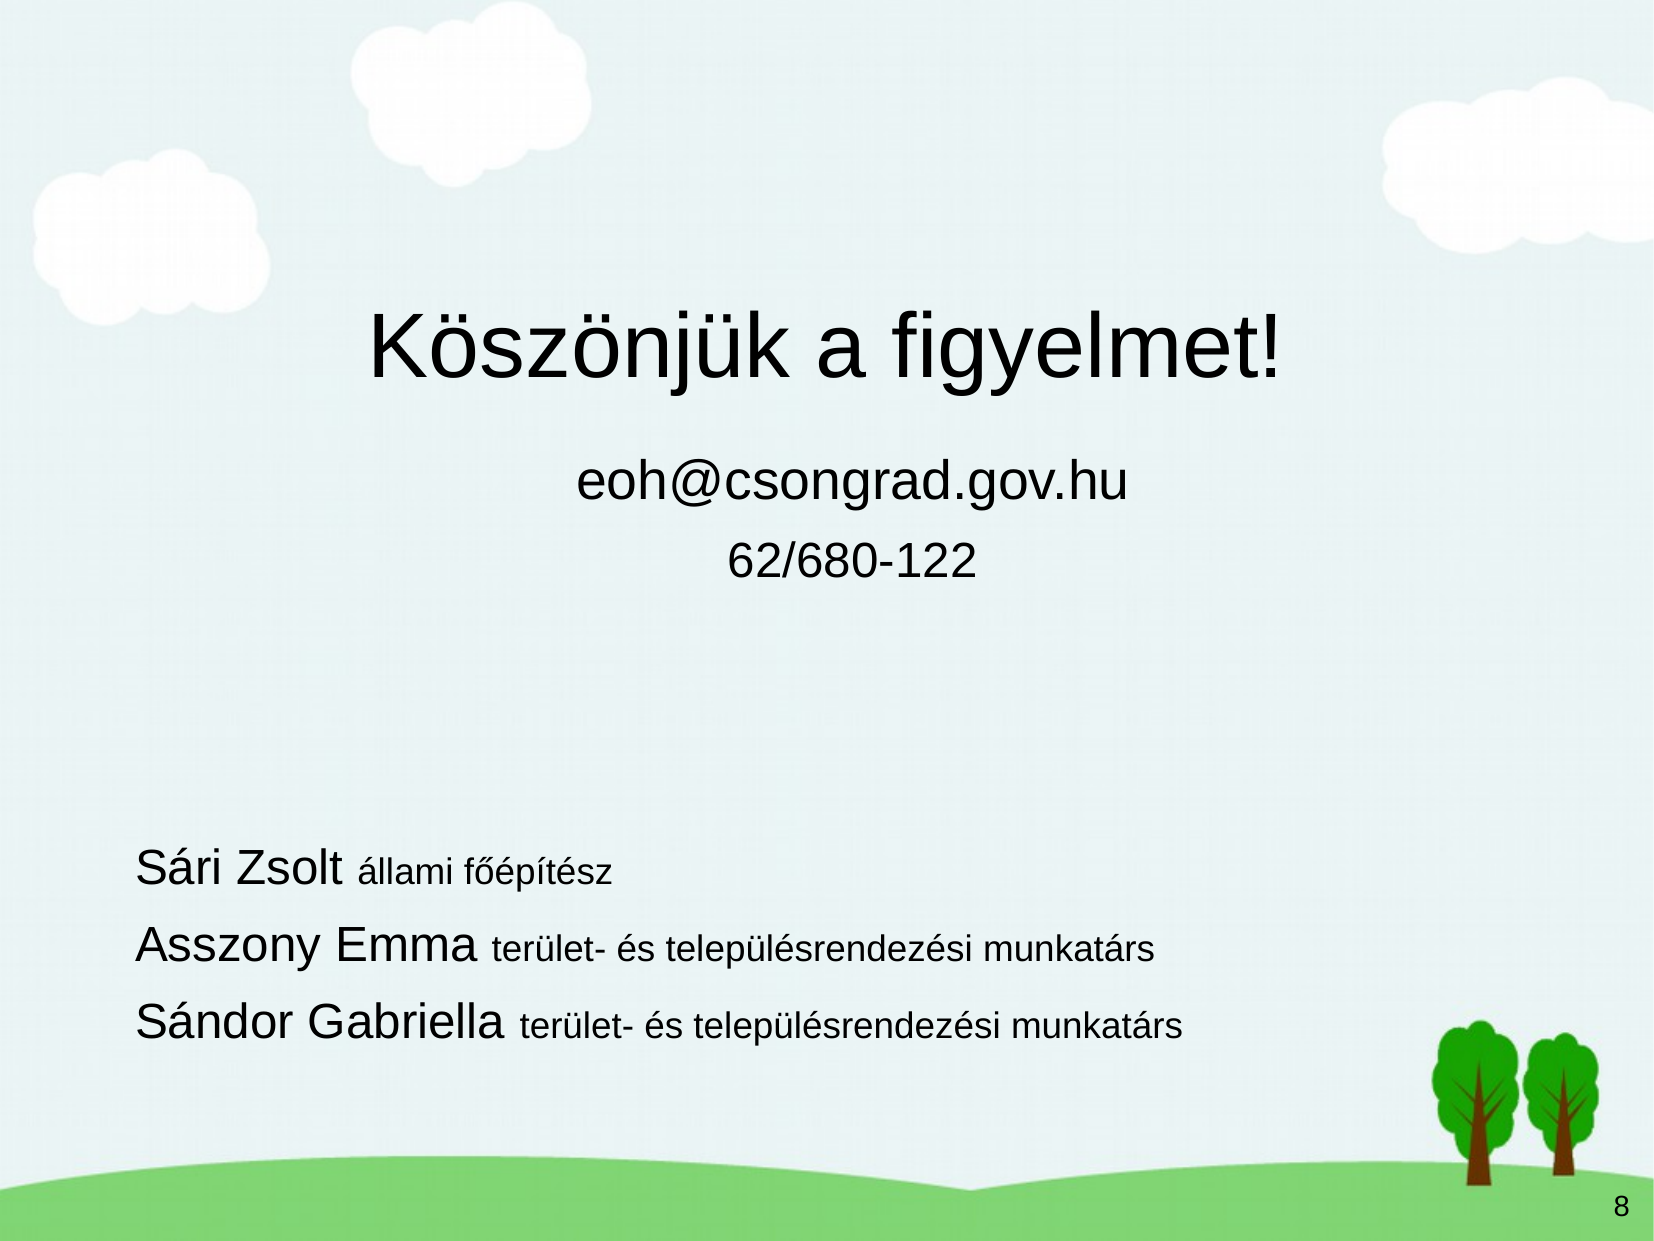

# Köszönjük a figyelmet!
eoh@csongrad.gov.hu
62/680-122
Sári Zsolt állami főépítész
Asszony Emma terület- és településrendezési munkatárs
Sándor Gabriella terület- és településrendezési munkatárs
8